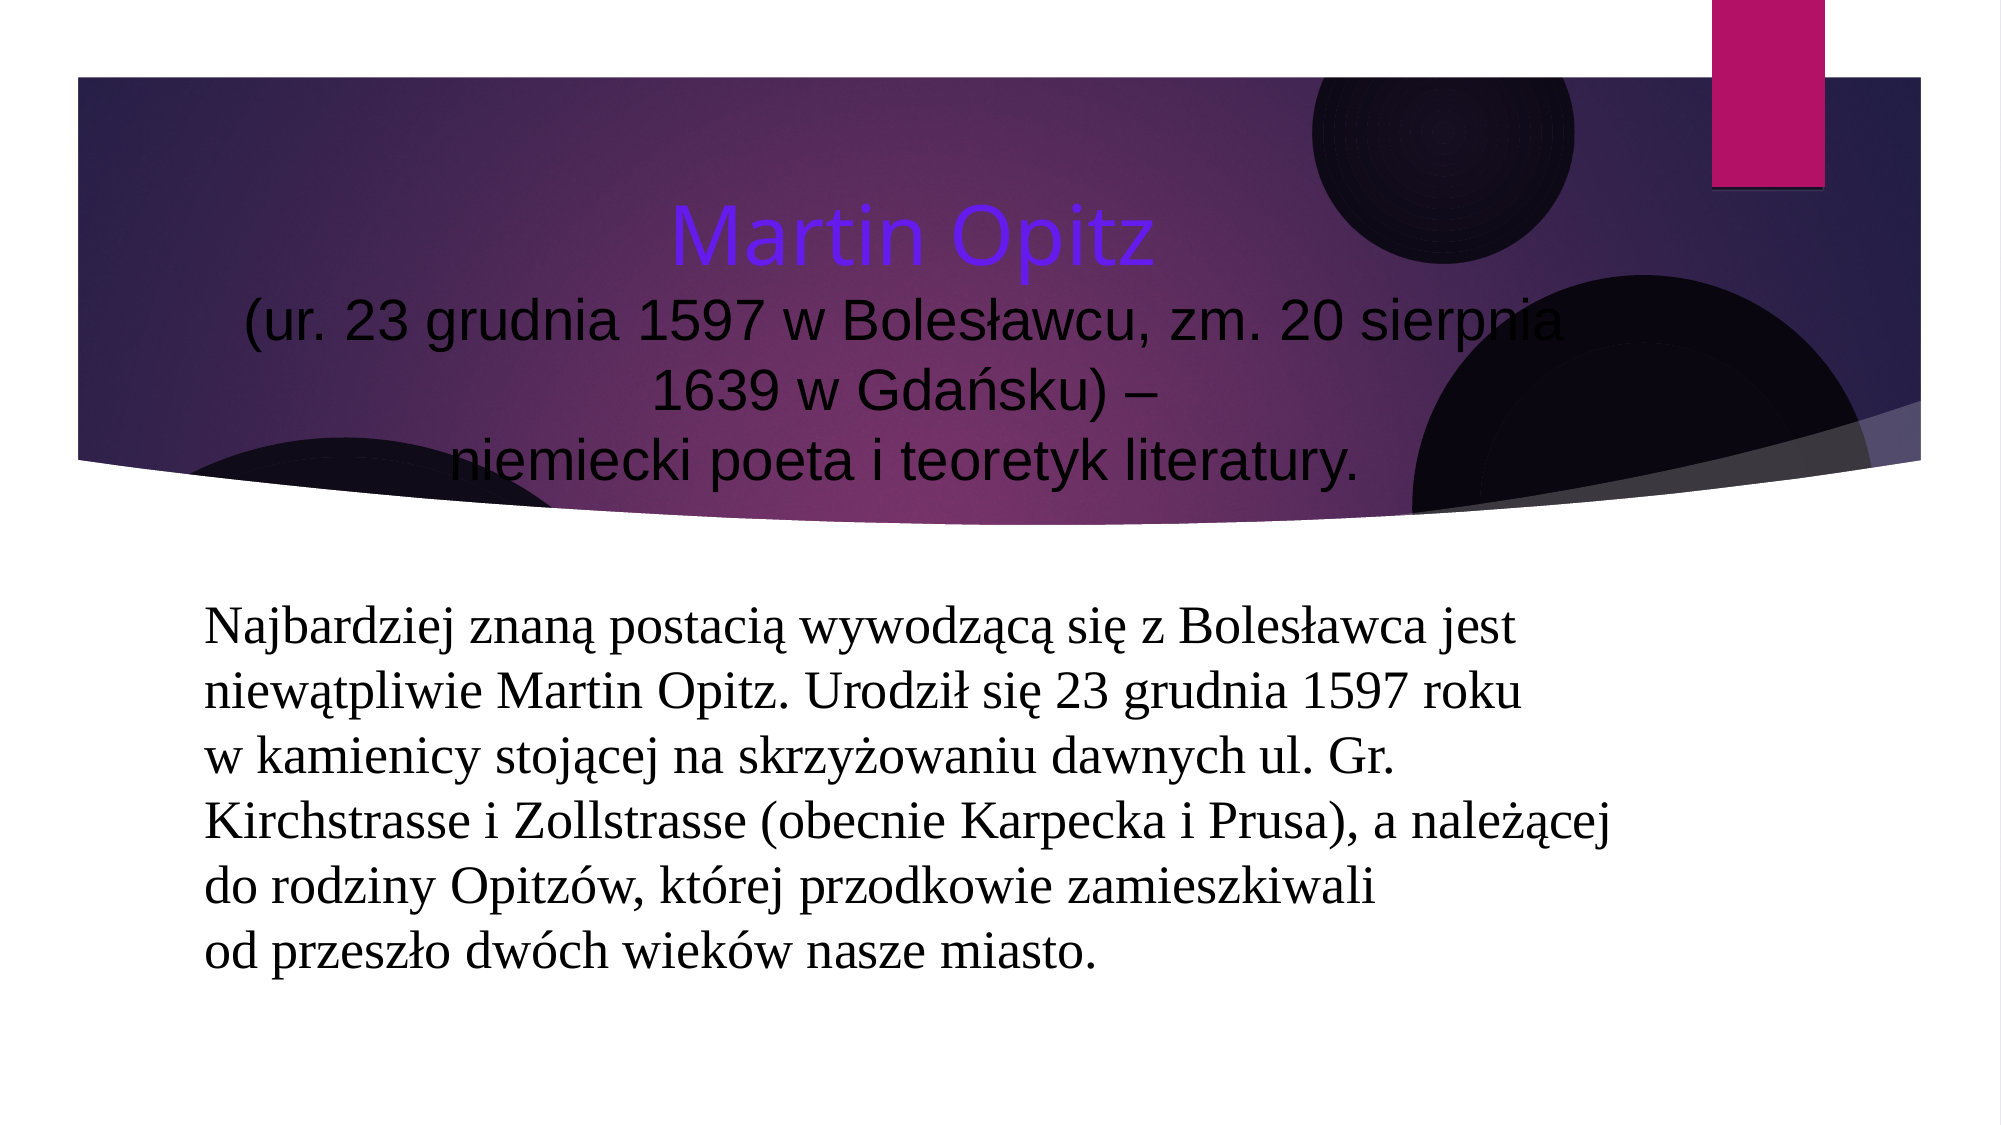

# Martin Opitz (ur. 23 grudnia 1597 w Bolesławcu, zm. 20 sierpnia 1639 w Gdańsku) – niemiecki poeta i teoretyk literatury.
Najbardziej znaną postacią wywodzącą się z Bolesławca jest niewątpliwie Martin Opitz. Urodził się 23 grudnia 1597 roku w kamienicy stojącej na skrzyżowaniu dawnych ul. Gr. Kirchstrasse i Zollstrasse (obecnie Karpecka i Prusa), a należącej do rodziny Opitzów, której przodkowie zamieszkiwali od przeszło dwóch wieków nasze miasto.